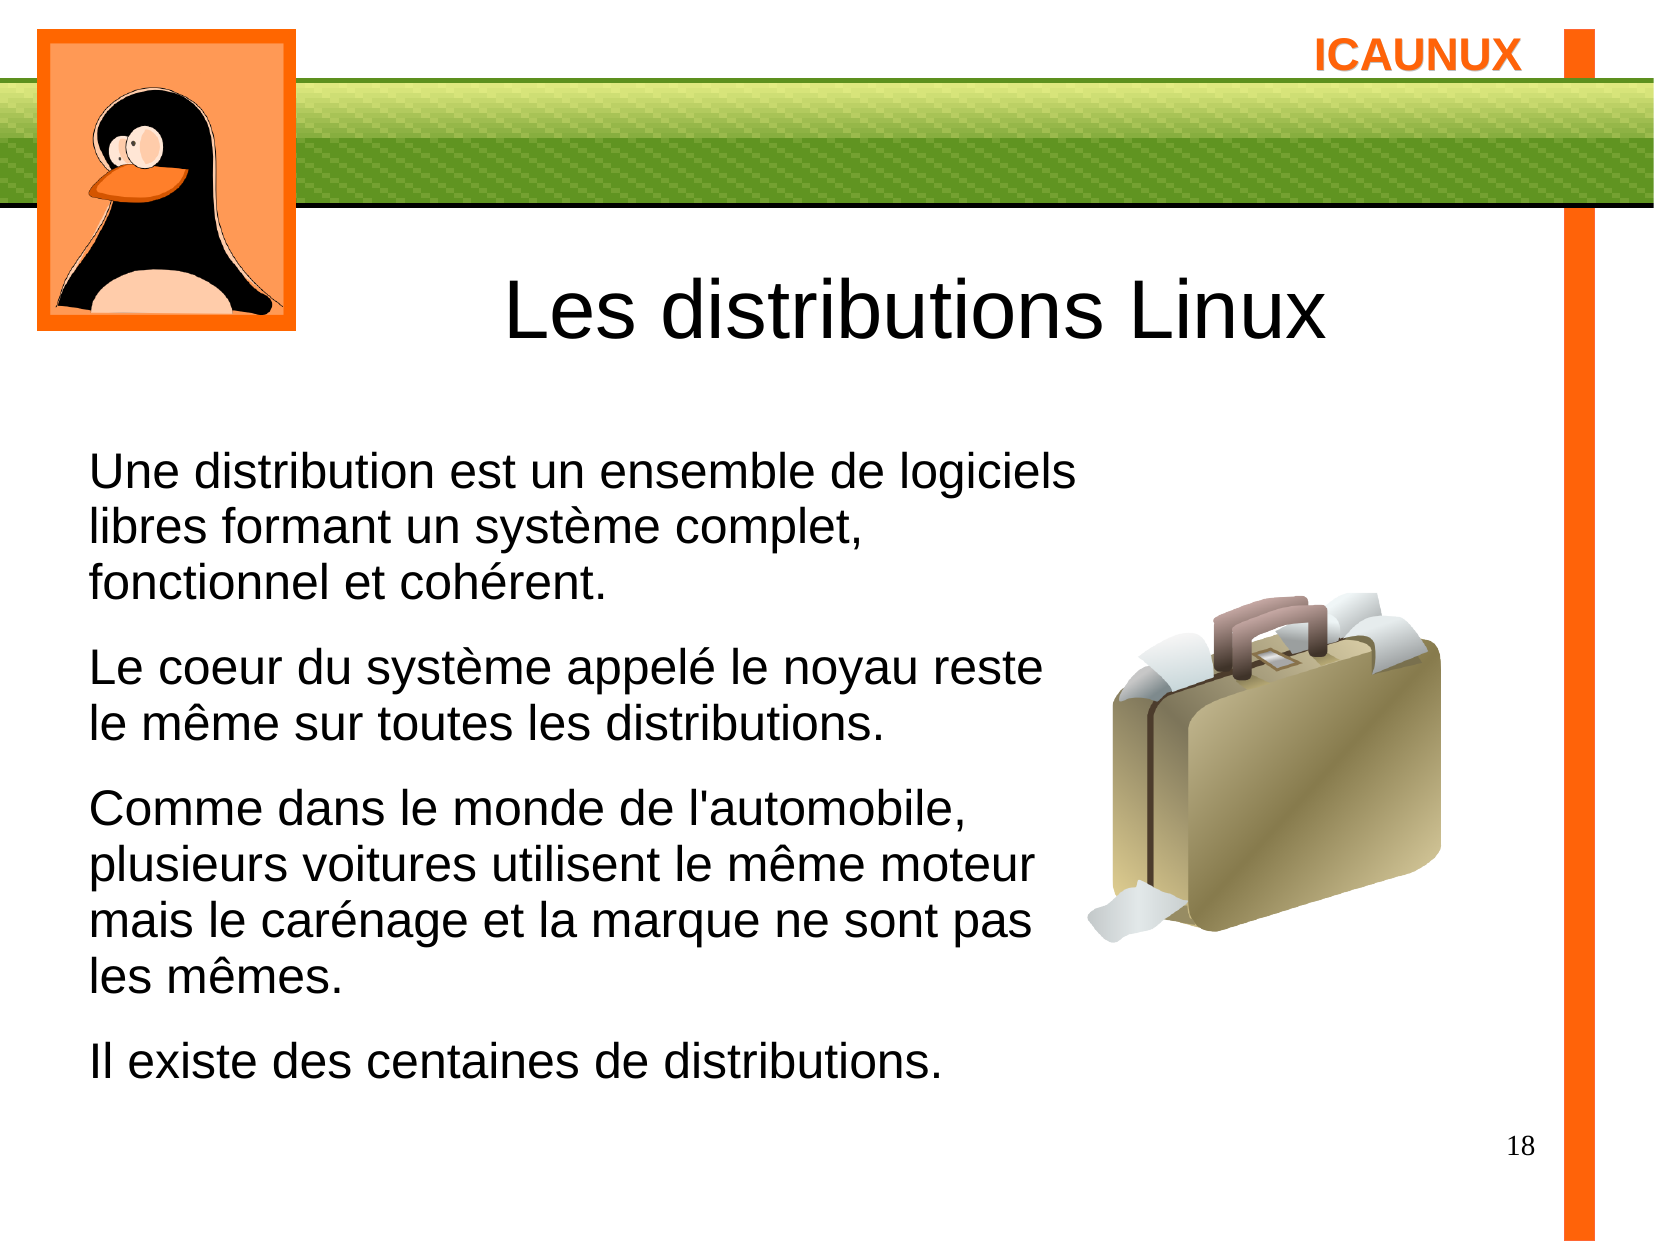

# Les distributions Linux
Une distribution est un ensemble de logiciels libres formant un système complet, fonctionnel et cohérent.
Le coeur du système appelé le noyau reste le même sur toutes les distributions.
Comme dans le monde de l'automobile, plusieurs voitures utilisent le même moteur mais le carénage et la marque ne sont pas les mêmes.
Il existe des centaines de distributions.
18